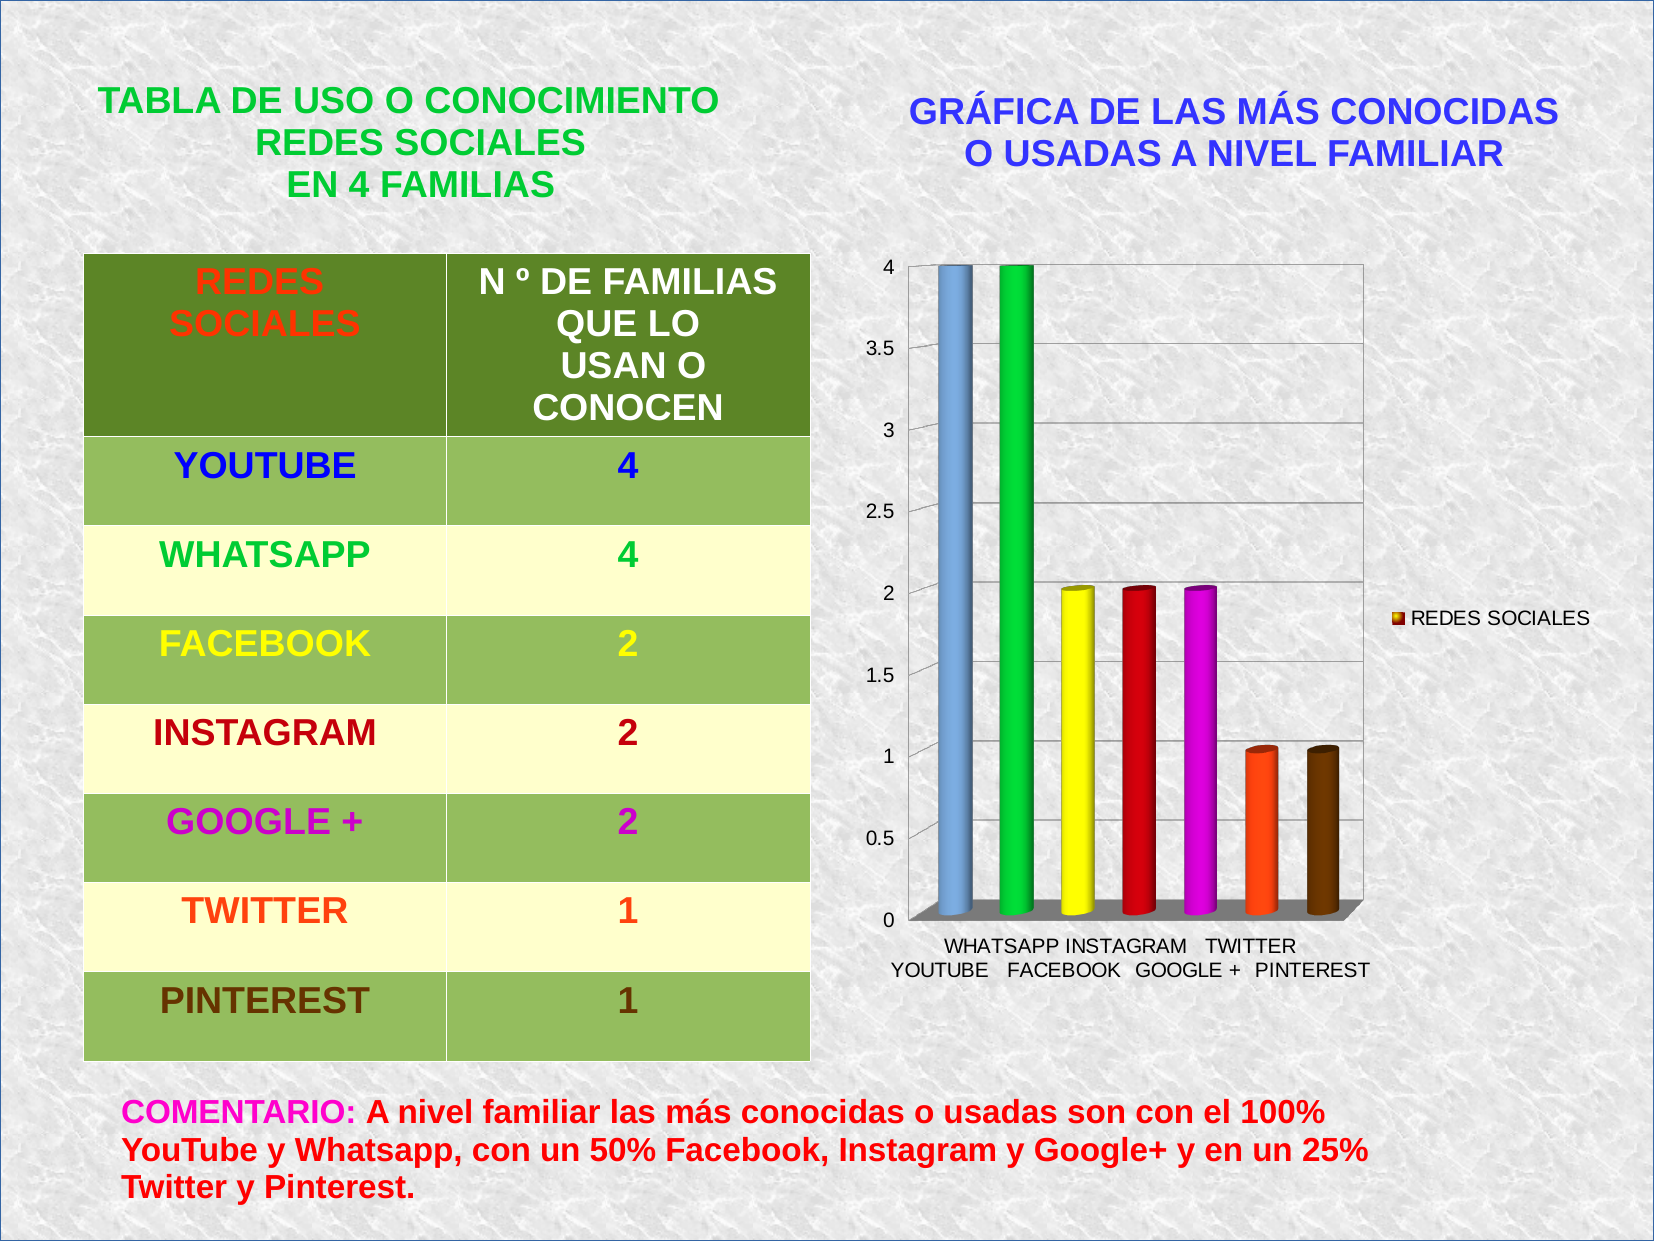

TABLA DE USO O CONOCIMIENTO
 REDES SOCIALES
 EN 4 FAMILIAS
GRÁFICA DE LAS MÁS CONOCIDAS O USADAS A NIVEL FAMILIAR
[unsupported chart]
| REDES SOCIALES | N º DE FAMILIAS QUE LO USAN O CONOCEN |
| --- | --- |
| YOUTUBE | 4 |
| WHATSAPP | 4 |
| FACEBOOK | 2 |
| INSTAGRAM | 2 |
| GOOGLE + | 2 |
| TWITTER | 1 |
| PINTEREST | 1 |
COMENTARIO: A nivel familiar las más conocidas o usadas son con el 100% YouTube y Whatsapp, con un 50% Facebook, Instagram y Google+ y en un 25%
Twitter y Pinterest.